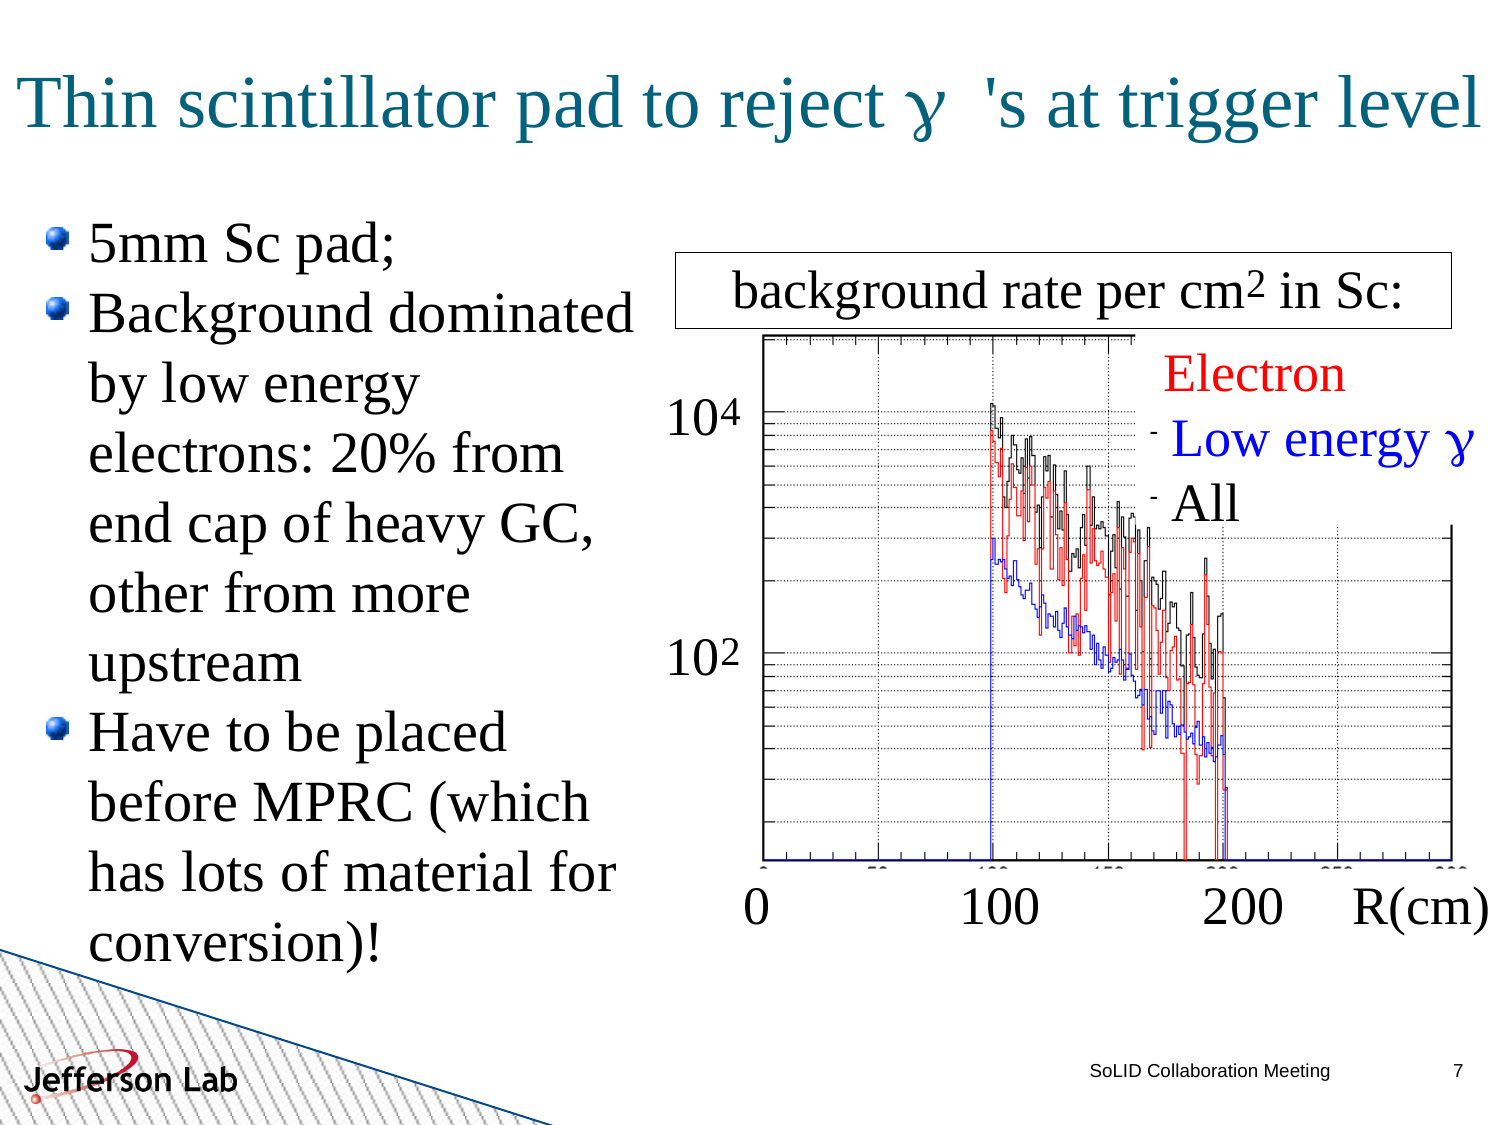

Thin scintillator pad to reject g 's at trigger level
5mm Sc pad;
Background dominated by low energy electrons: 20% from end cap of heavy GC, other from more upstream
Have to be placed before MPRC (which has lots of material for conversion)!
background rate per cm2 in Sc:
104
102
 Electron
 Low energy g
 All
0 100 200 R(cm)
SoLID Collaboration Meeting